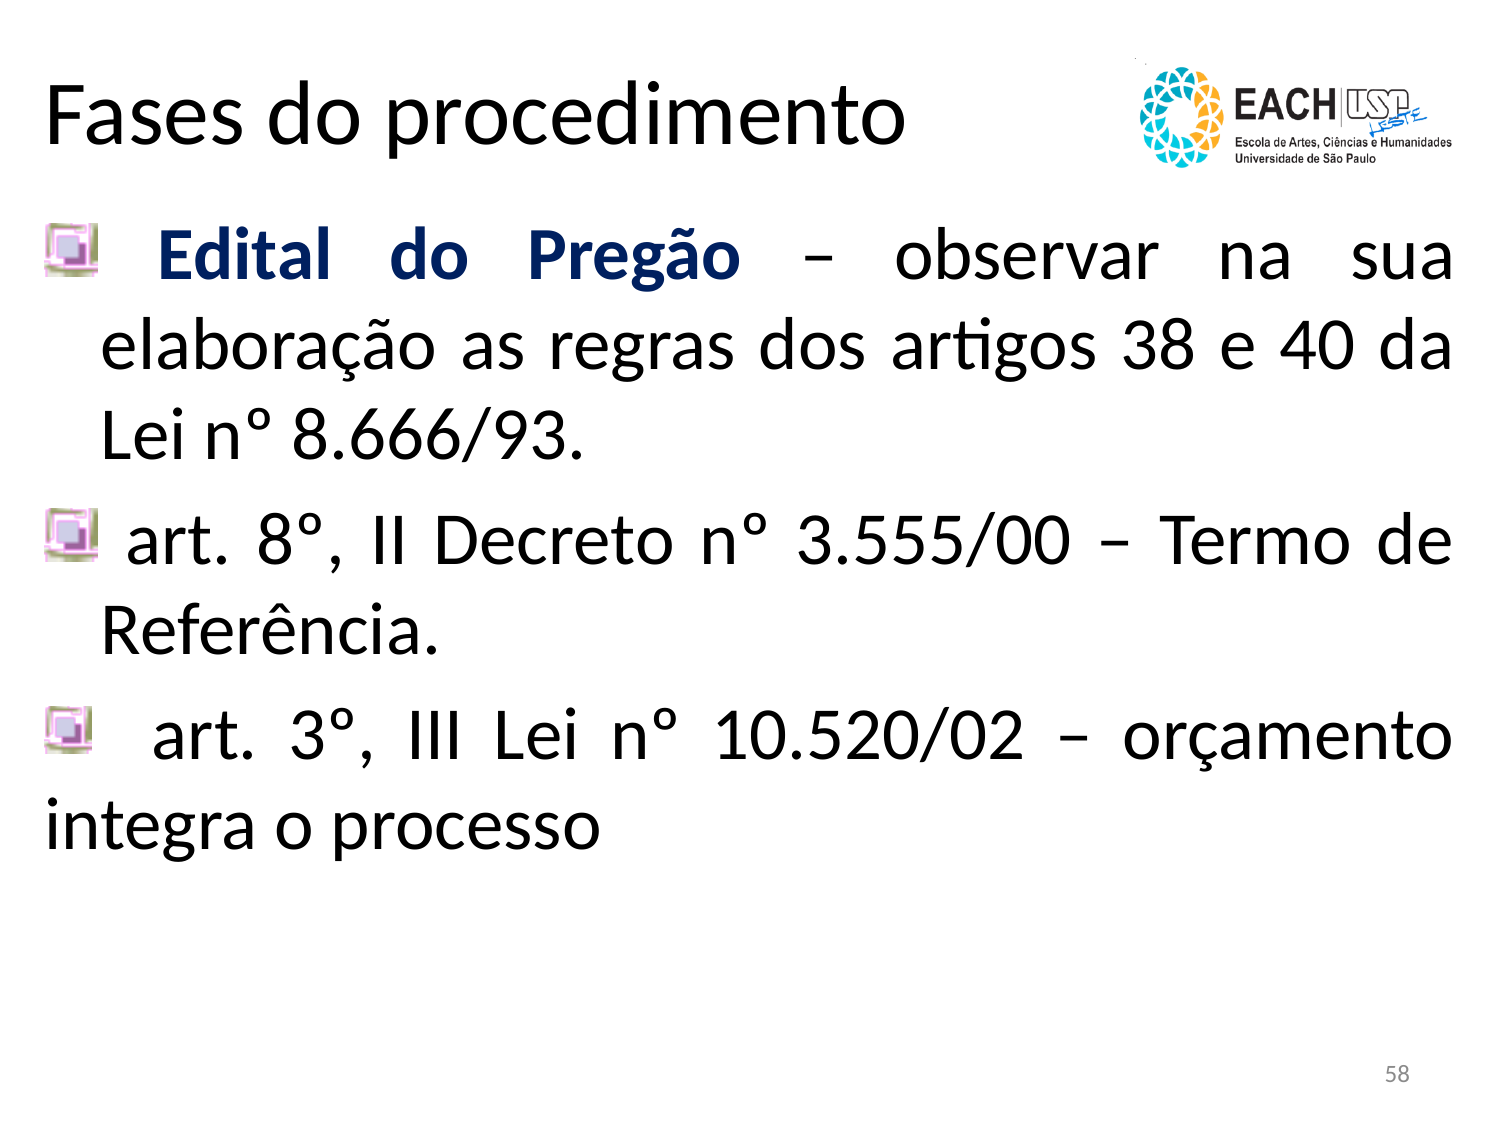

# Fases do procedimento
 Edital do Pregão – observar na sua elaboração as regras dos artigos 38 e 40 da Lei nº 8.666/93.
 art. 8º, II Decreto nº 3.555/00 – Termo de Referência.
 art. 3º, III Lei nº 10.520/02 – orçamento integra o processo